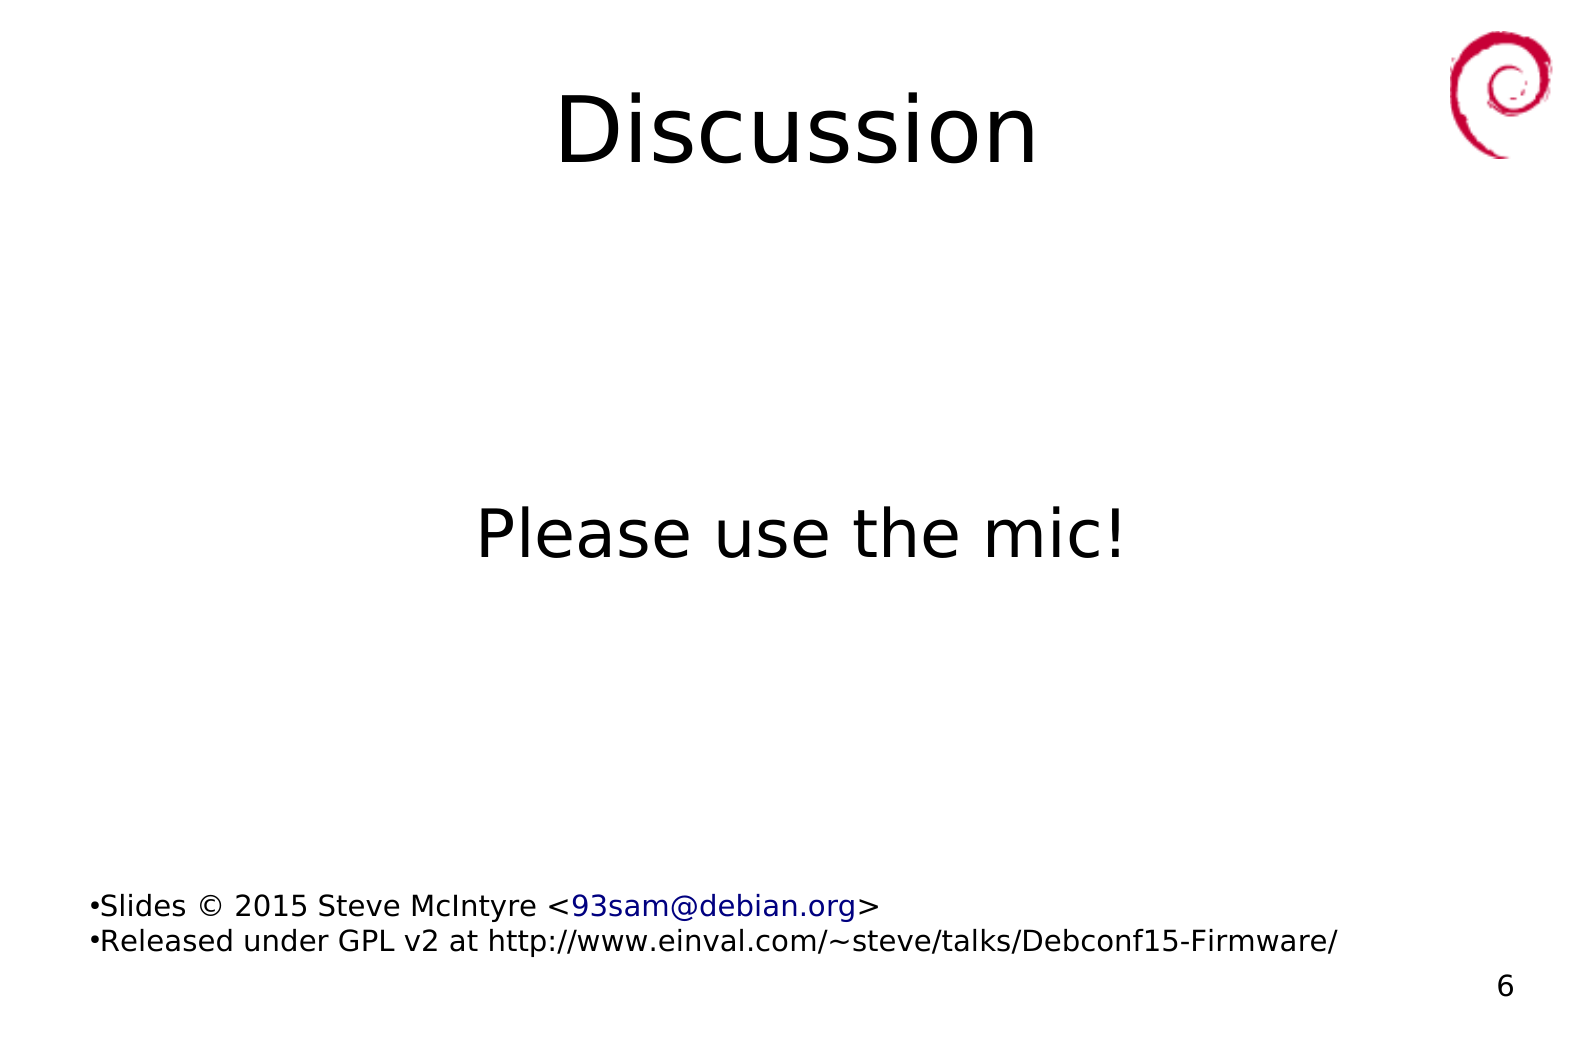

# Discussion
Please use the mic!
Slides © 2015 Steve McIntyre <93sam@debian.org>
Released under GPL v2 at http://www.einval.com/~steve/talks/Debconf15-Firmware/
6